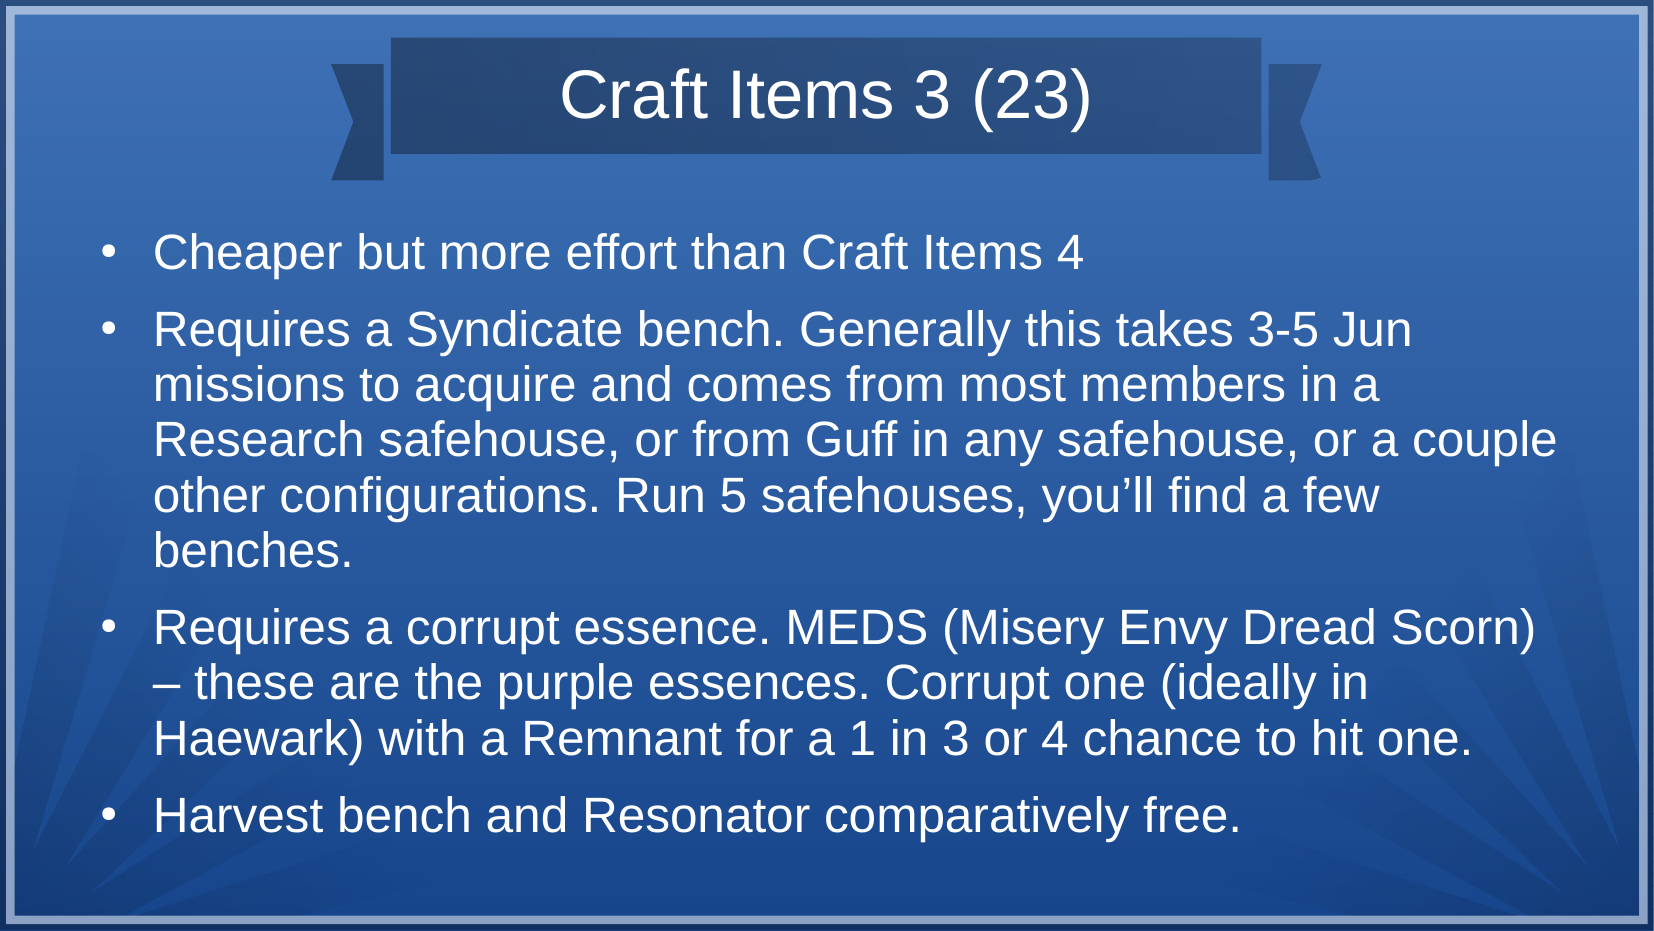

# Craft Items 3 (23)
Cheaper but more effort than Craft Items 4
Requires a Syndicate bench. Generally this takes 3-5 Jun missions to acquire and comes from most members in a Research safehouse, or from Guff in any safehouse, or a couple other configurations. Run 5 safehouses, you’ll find a few benches.
Requires a corrupt essence. MEDS (Misery Envy Dread Scorn) – these are the purple essences. Corrupt one (ideally in Haewark) with a Remnant for a 1 in 3 or 4 chance to hit one.
Harvest bench and Resonator comparatively free.